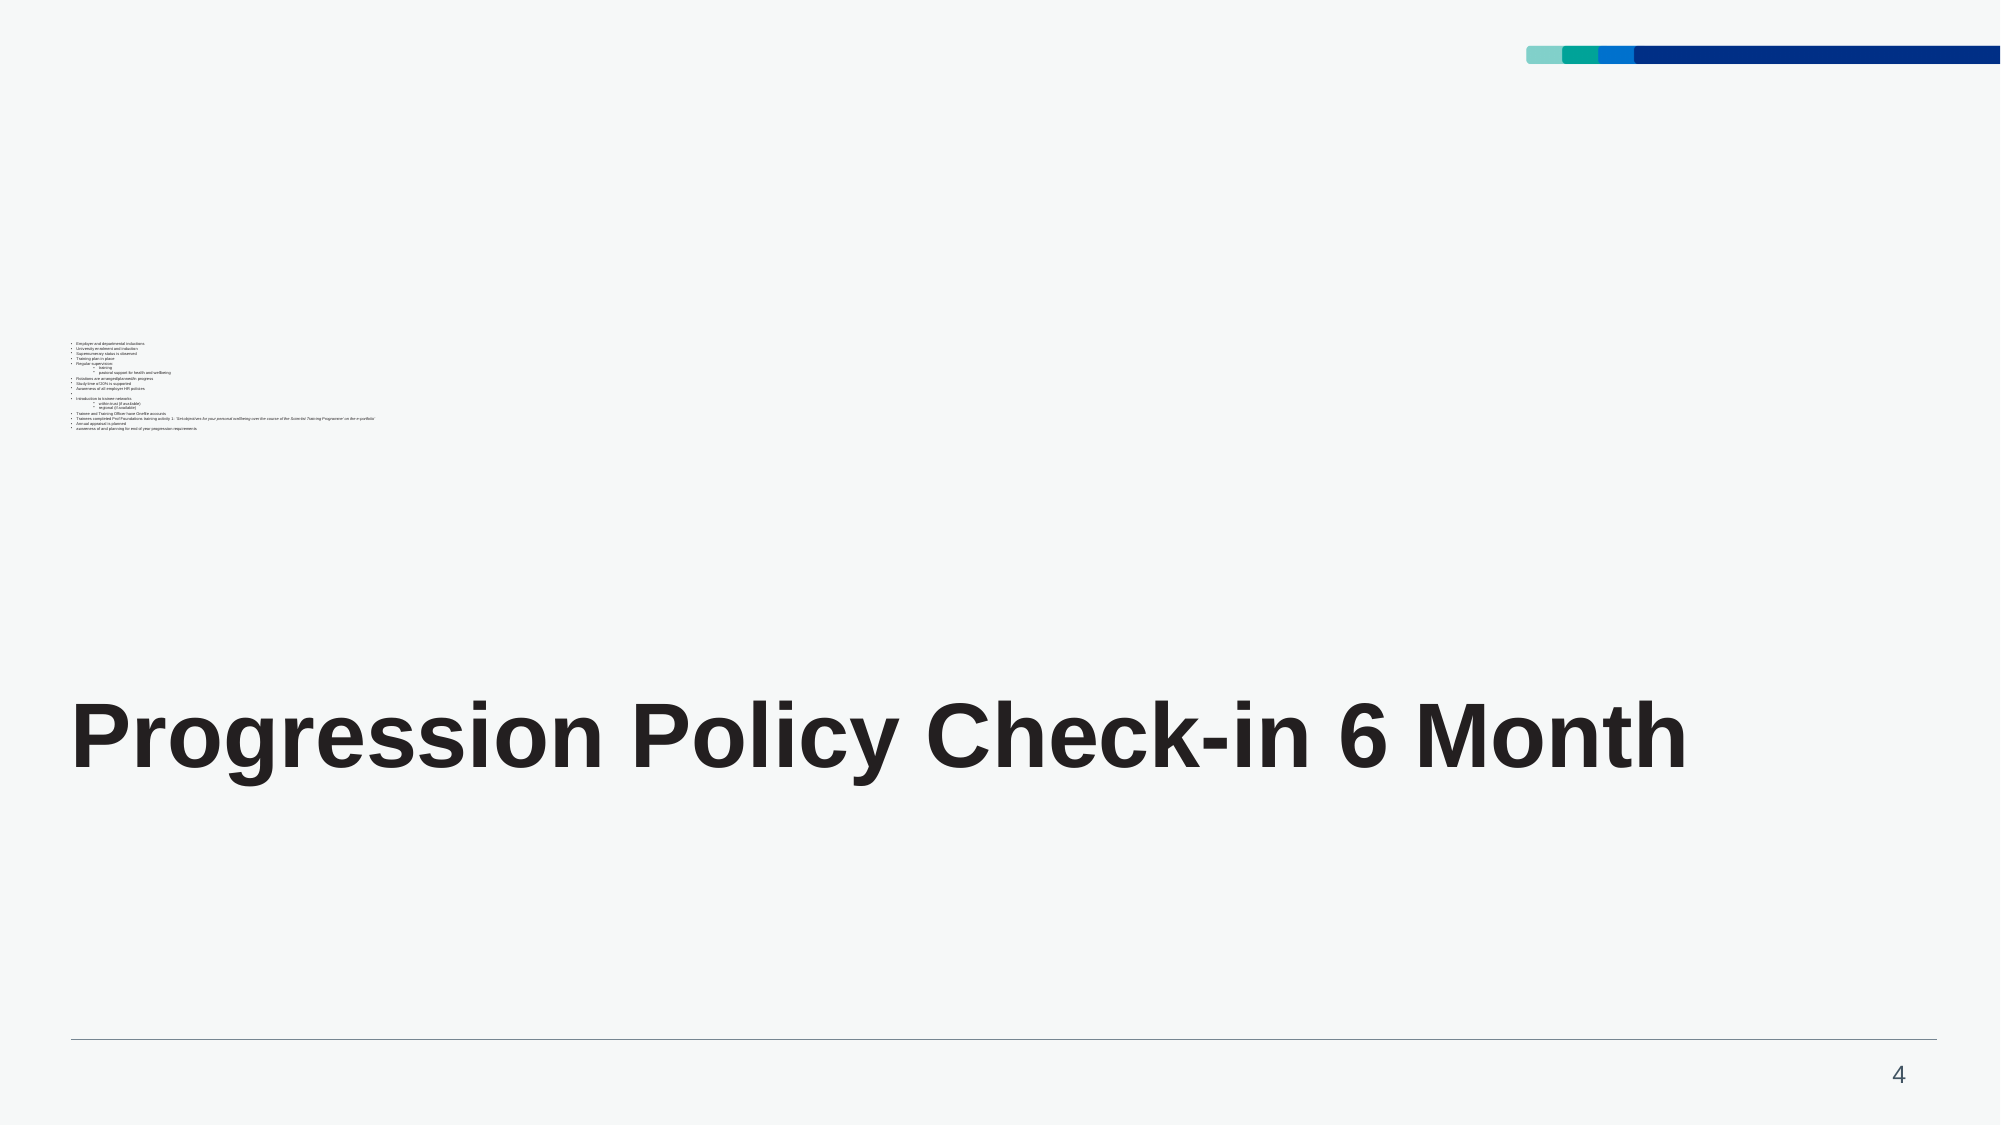

# Employer and departmental inductions
University enrolment and induction
Supernumerary status is observed
Training plan in place
Regular supervision:
training
pastoral support for health and wellbeing
Rotations are arranged/planned/in progress
Study time of 20% is supported
Awareness of all employer HR policies
Introduction to trainee networks
within trust (if available)
regional (if available)
Trainee and Training Officer have Onefile accounts
Trainees completed Prof Foundations training activity 1: ‘Set objectives for your personal wellbeing over the course of the Scientist Training Programme’ on the e-portfolio’
Annual appraisal is planned
awareness of and planning for end of year progression requirements
Progression Policy Check-in 6 Month